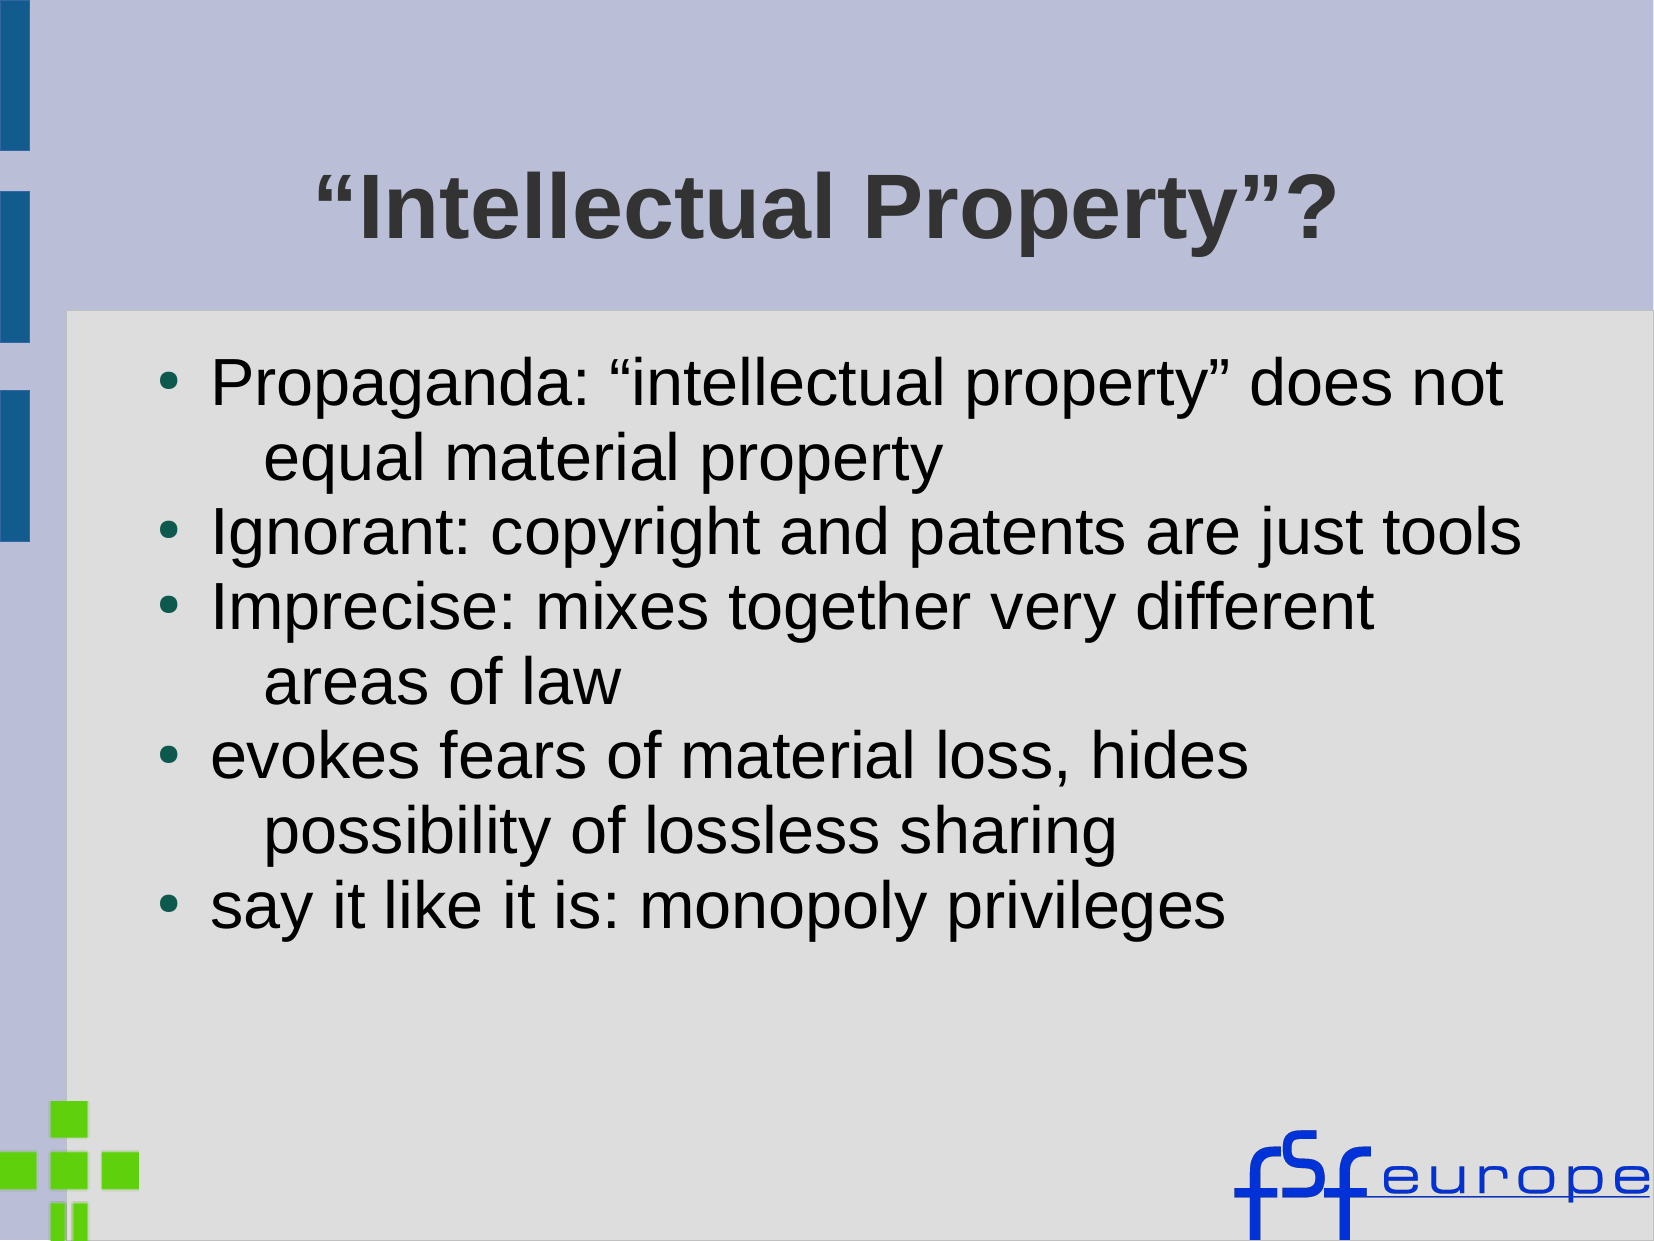

# “Intellectual Property”?
Propaganda: “intellectual property” does not equal material property
Ignorant: copyright and patents are just tools
Imprecise: mixes together very different areas of law
evokes fears of material loss, hides possibility of lossless sharing
say it like it is: monopoly privileges